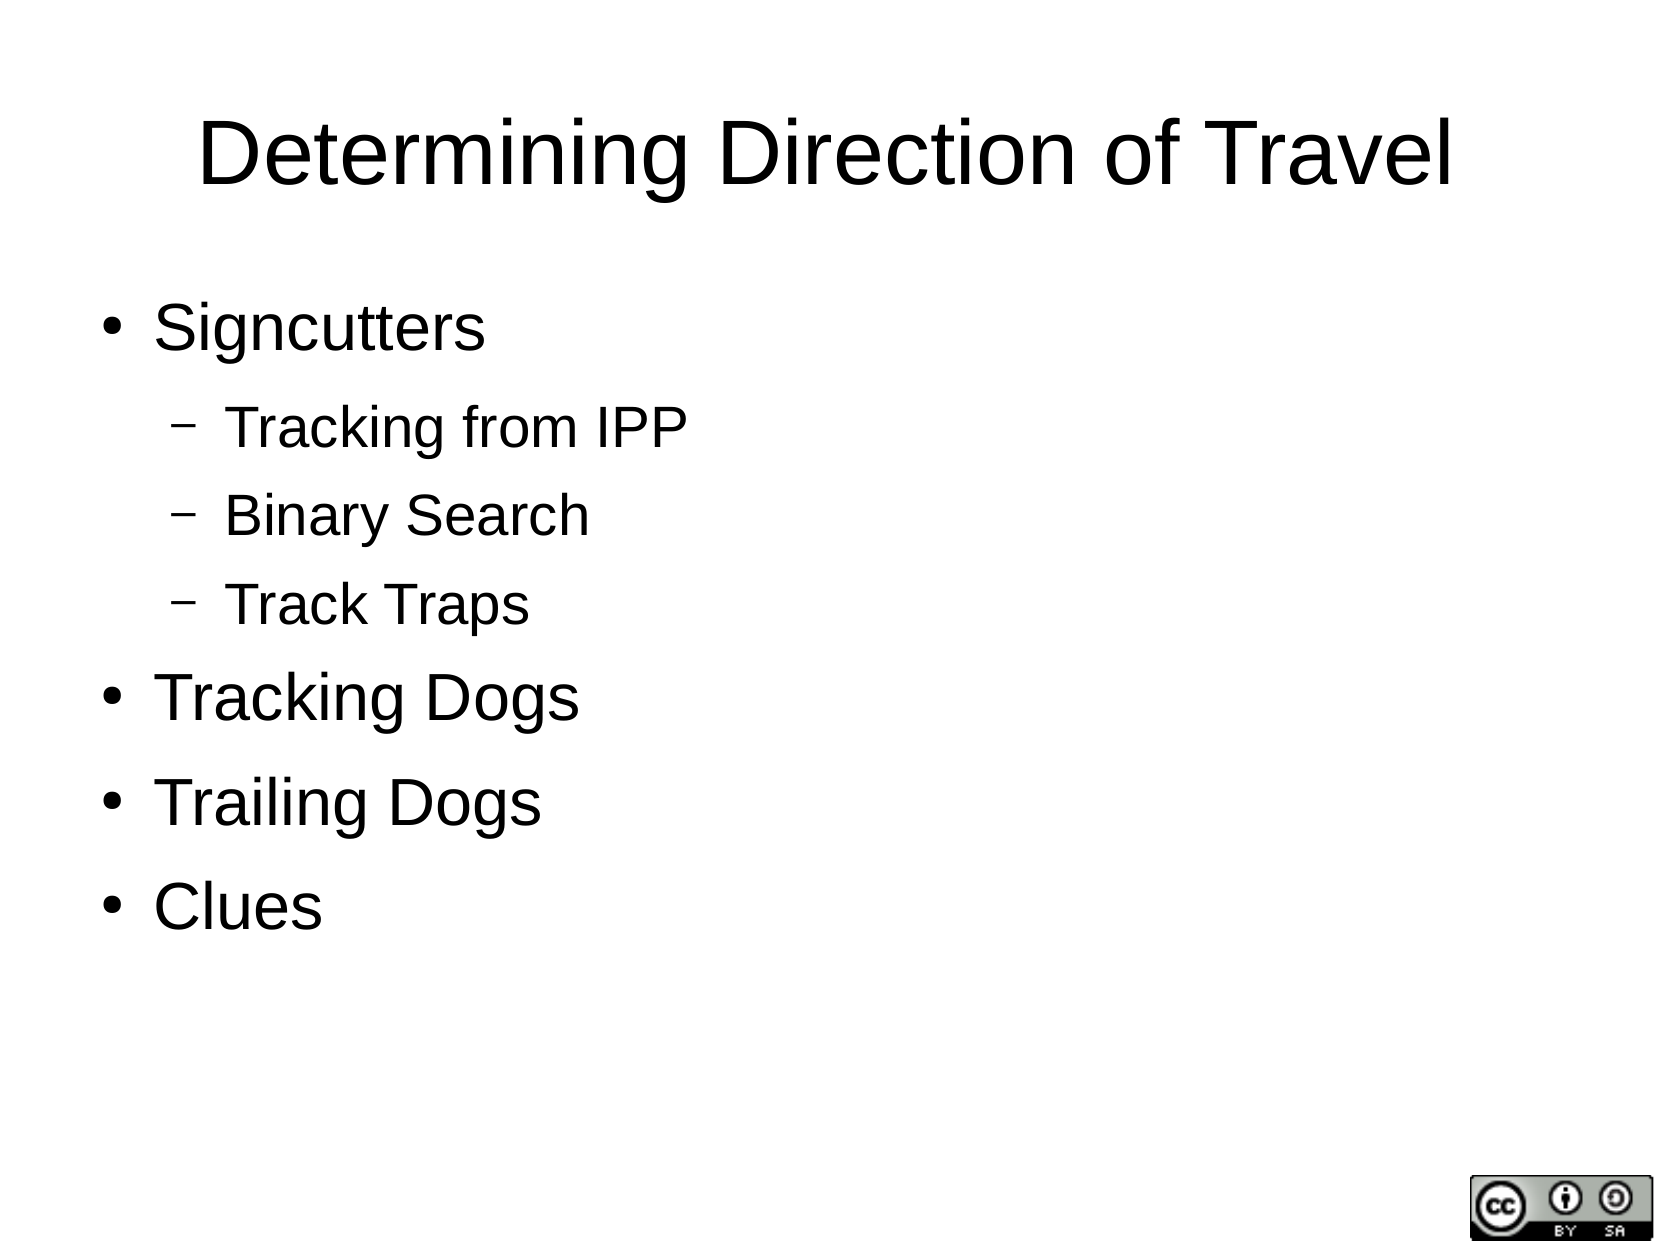

# Determining Direction of Travel
Signcutters
Tracking from IPP
Binary Search
Track Traps
Tracking Dogs
Trailing Dogs
Clues